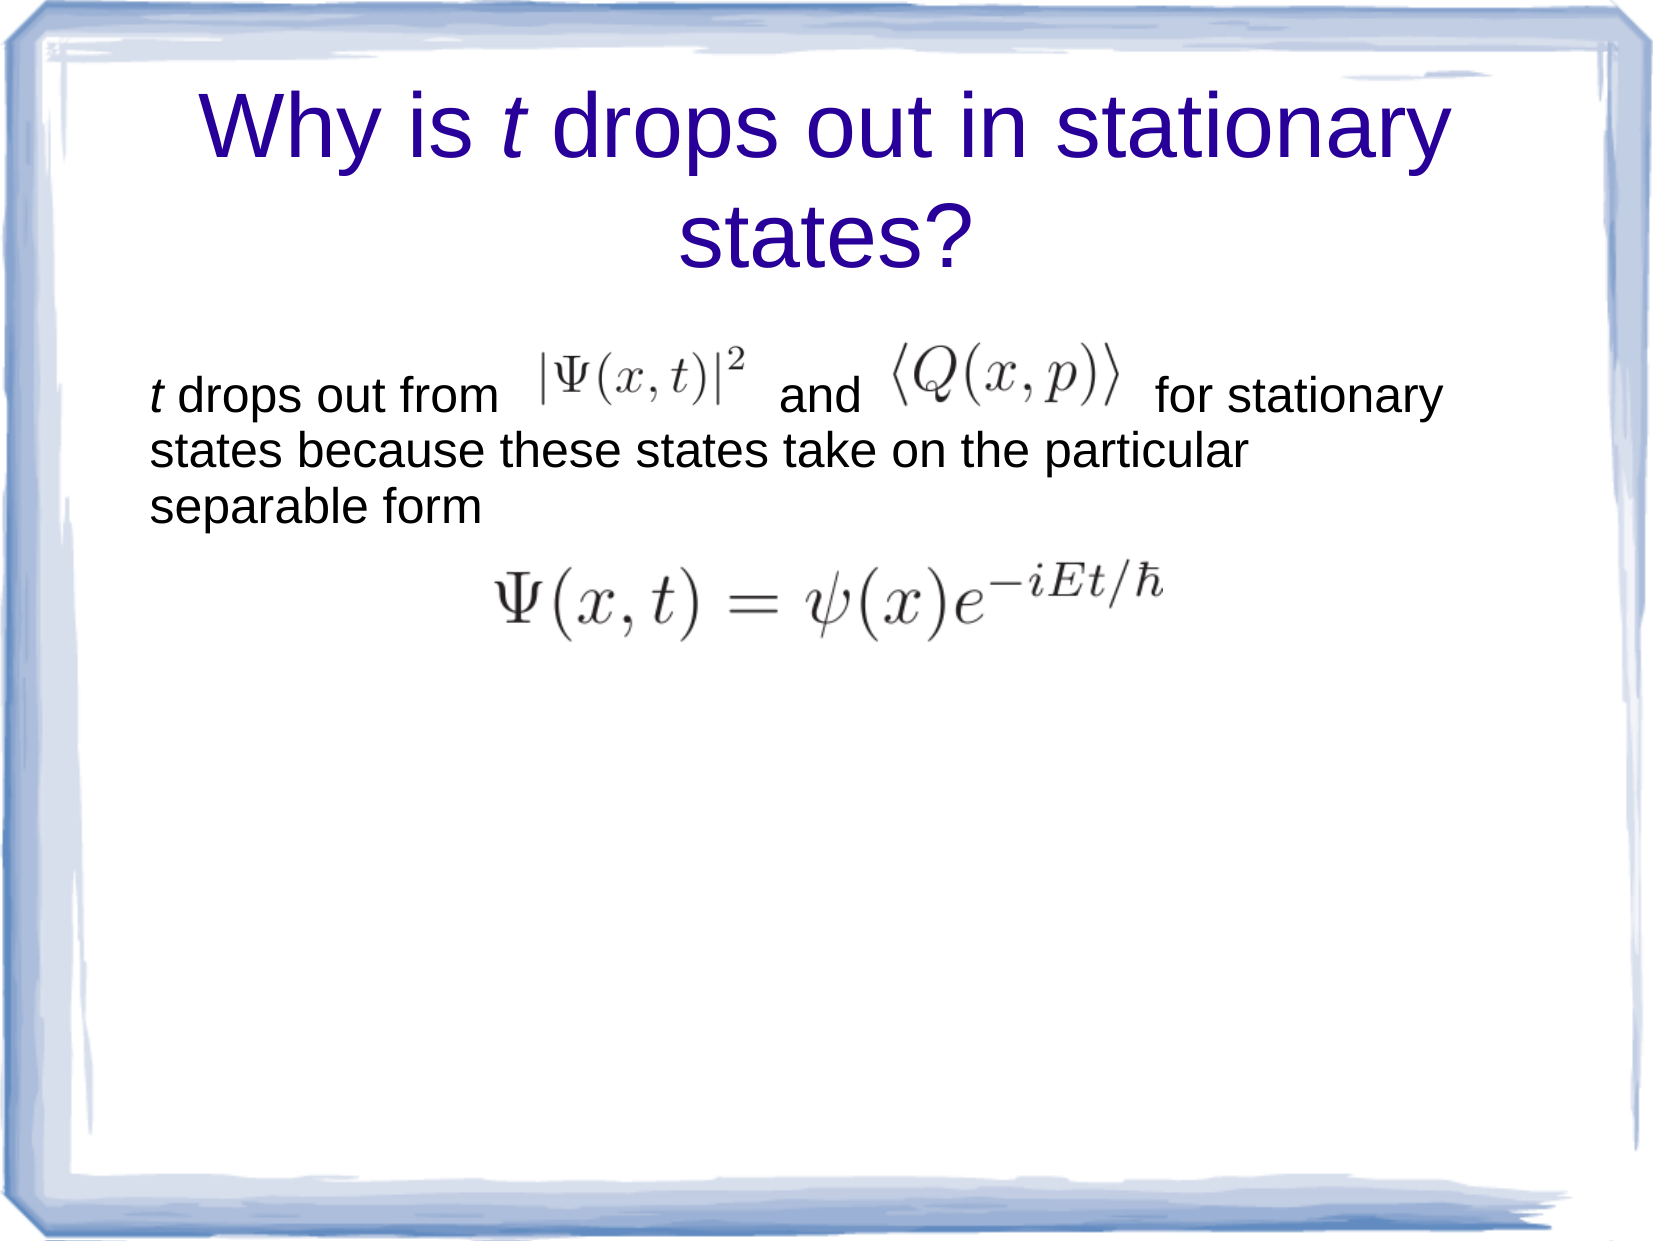

# Why is t drops out in stationary states?
t drops out from and for stationary states because these states take on the particular separable form